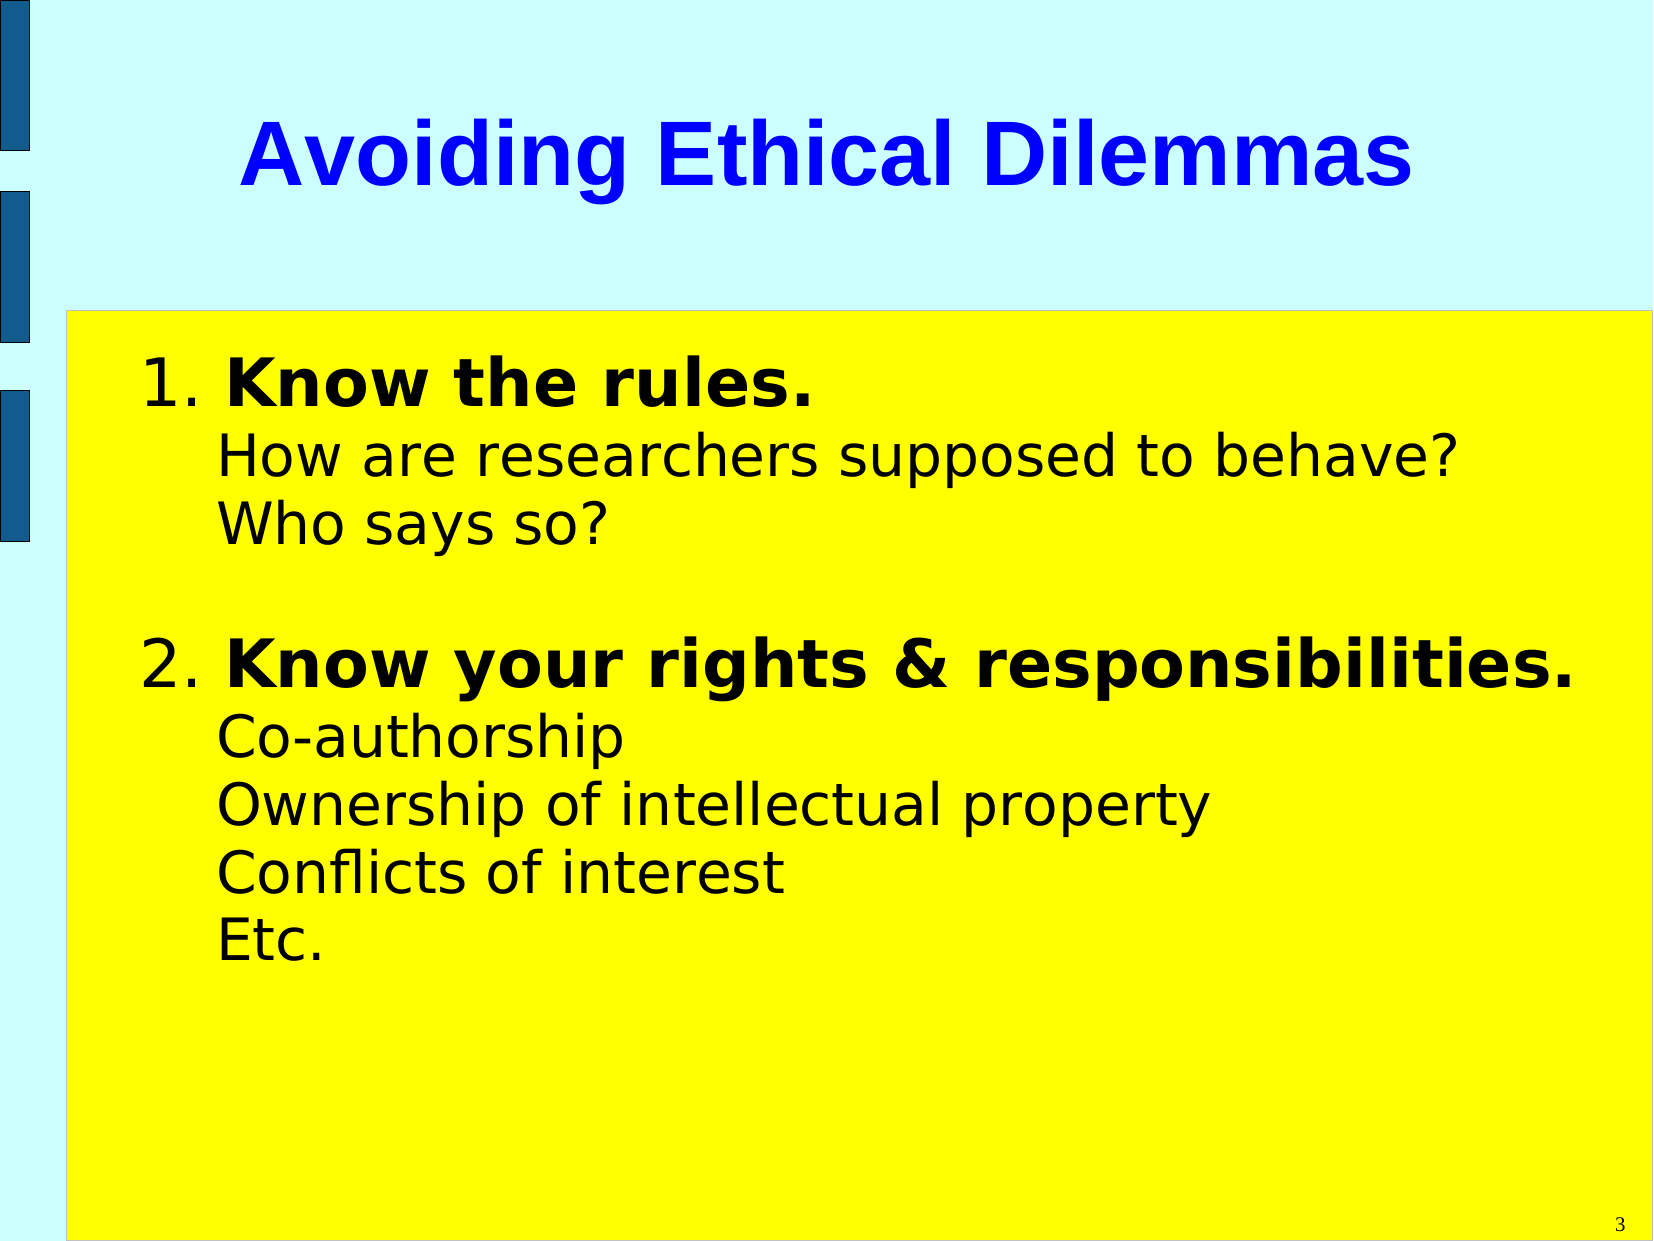

# Avoiding Ethical Dilemmas
1. Know the rules.
How are researchers supposed to behave?
Who says so?
2. Know your rights & responsibilities.
Co-authorship
Ownership of intellectual property
Conflicts of interest
Etc.